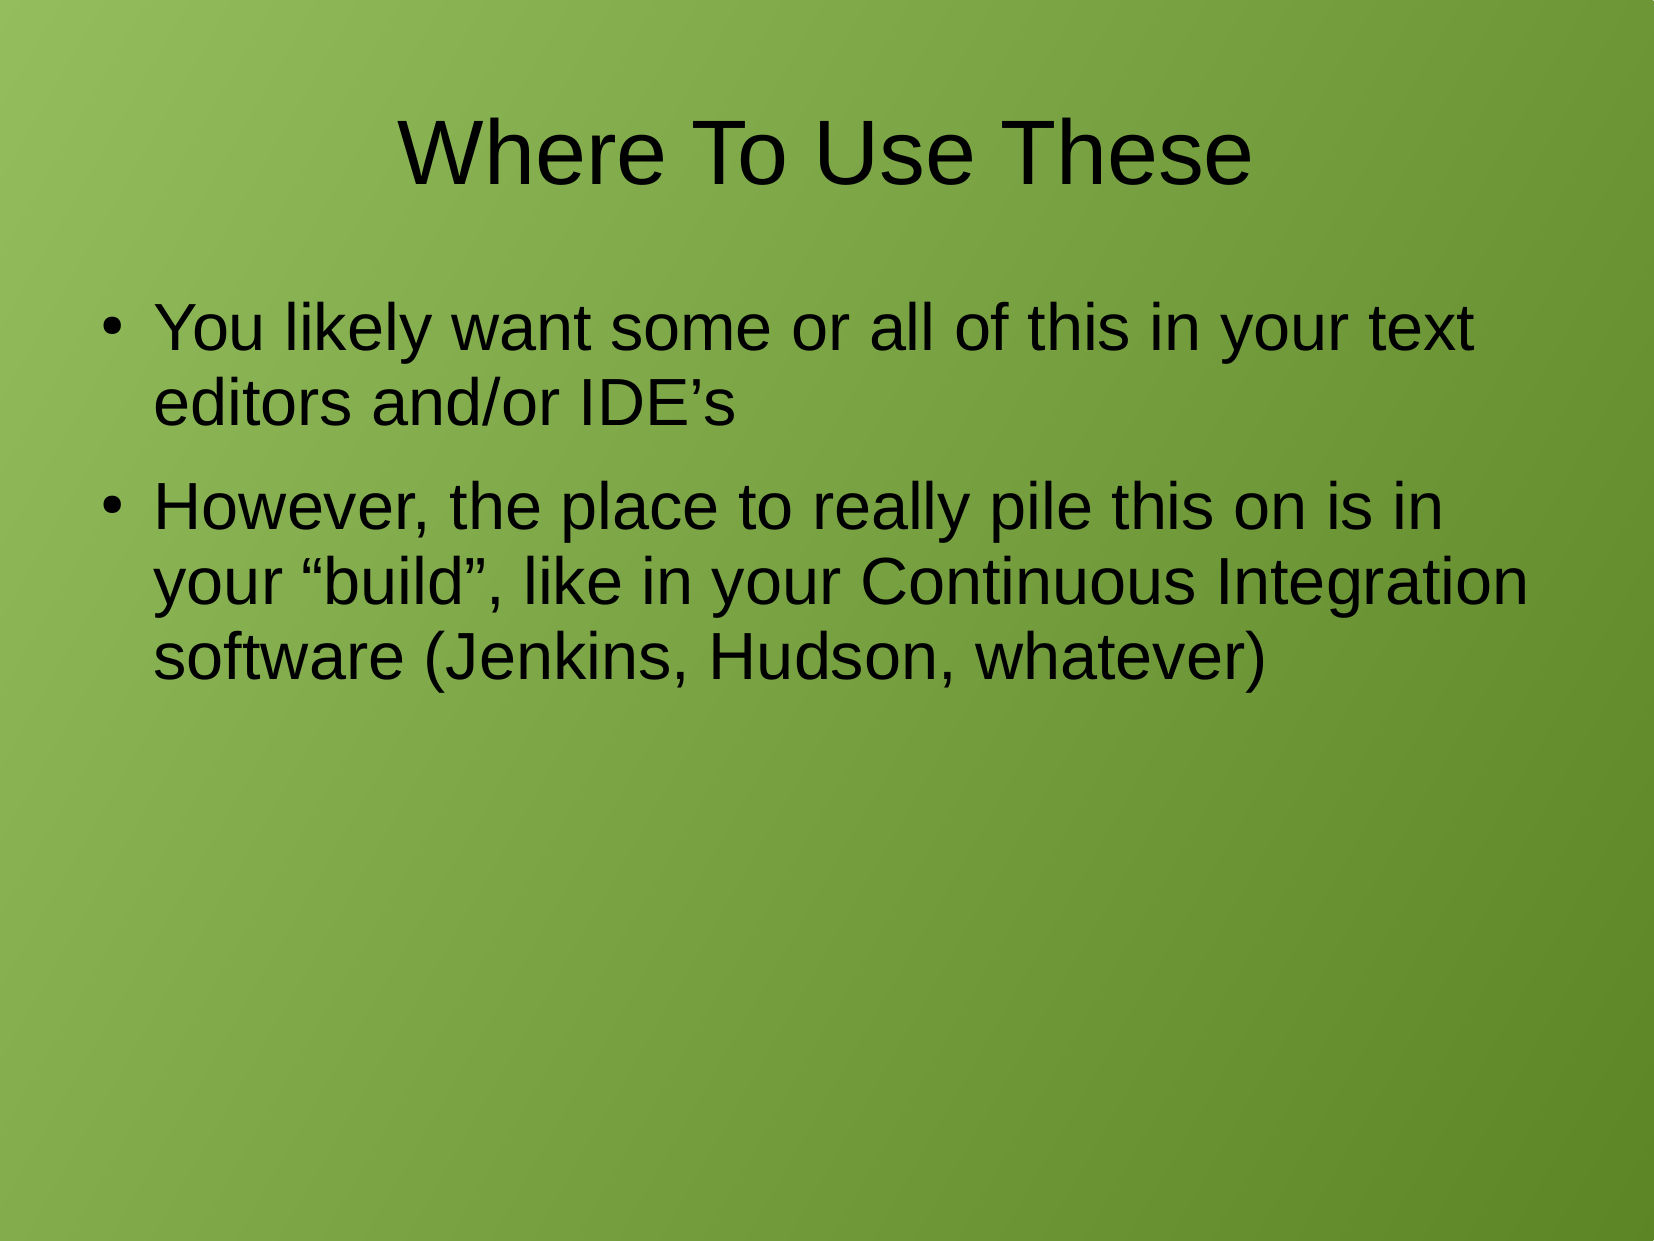

# Where To Use These
You likely want some or all of this in your text editors and/or IDE’s
However, the place to really pile this on is in your “build”, like in your Continuous Integration software (Jenkins, Hudson, whatever)